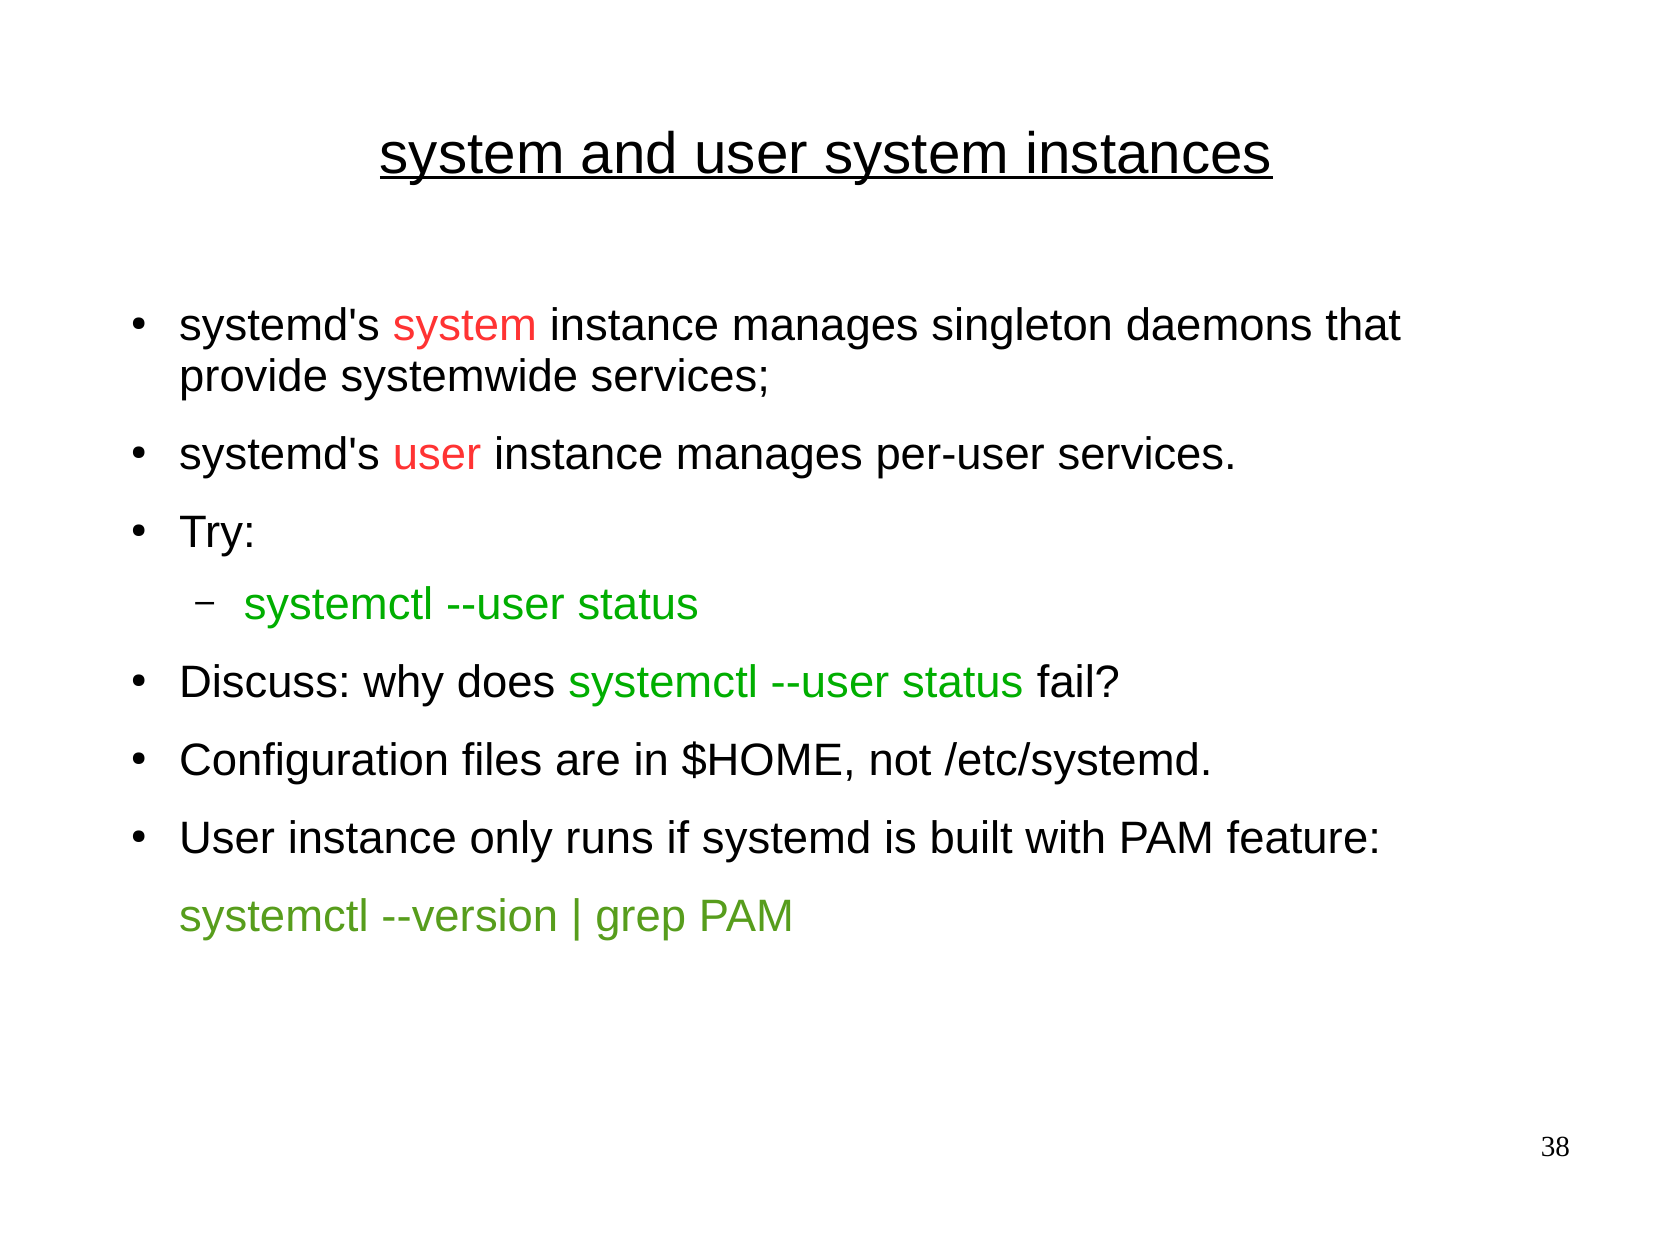

# system and user system instances
systemd's system instance manages singleton daemons that provide systemwide services;
systemd's user instance manages per-user services.
Try:
systemctl --user status
Discuss: why does systemctl --user status fail?
Configuration files are in $HOME, not /etc/systemd.
User instance only runs if systemd is built with PAM feature:
systemctl --version | grep PAM
38